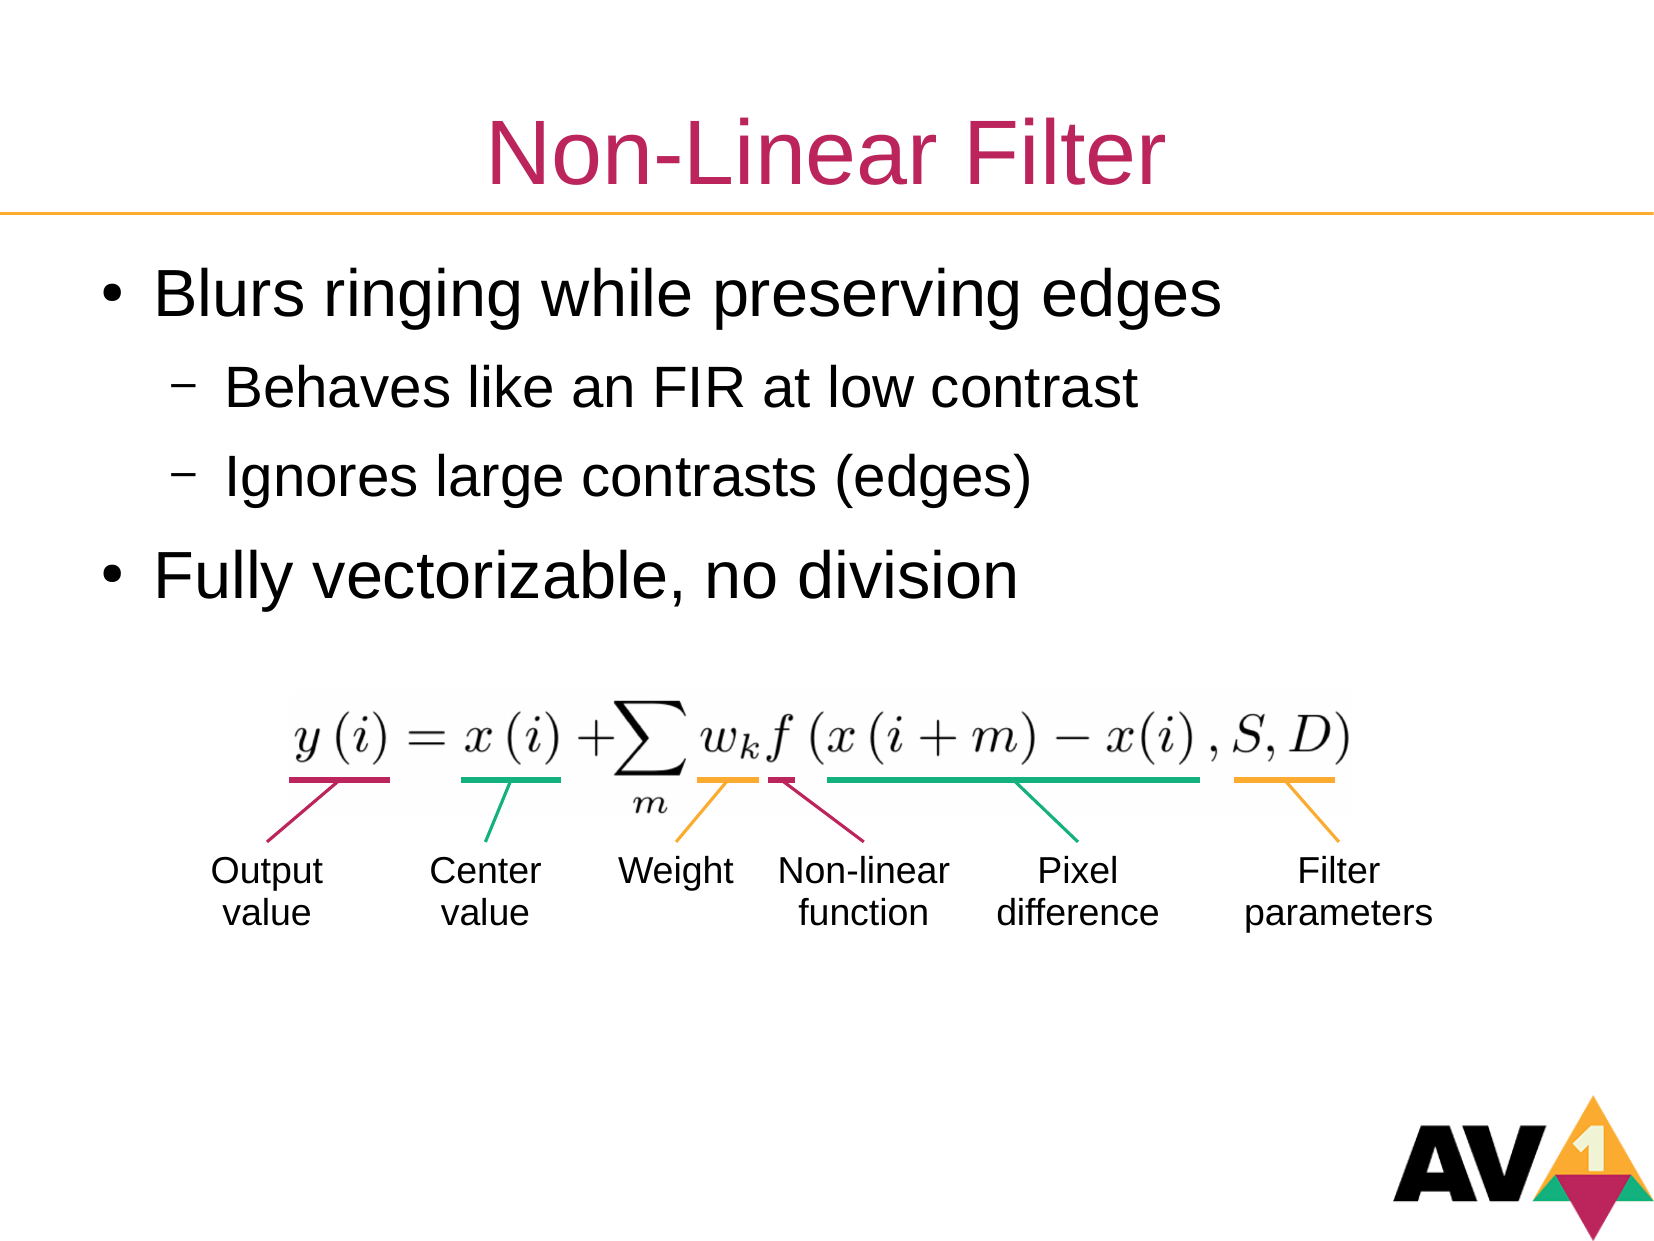

# Non-Linear Filter
Blurs ringing while preserving edges
Behaves like an FIR at low contrast
Ignores large contrasts (edges)
Fully vectorizable, no division
Output
value
Weight
Non-linear
function
Pixel
difference
Filter
parameters
Center
value